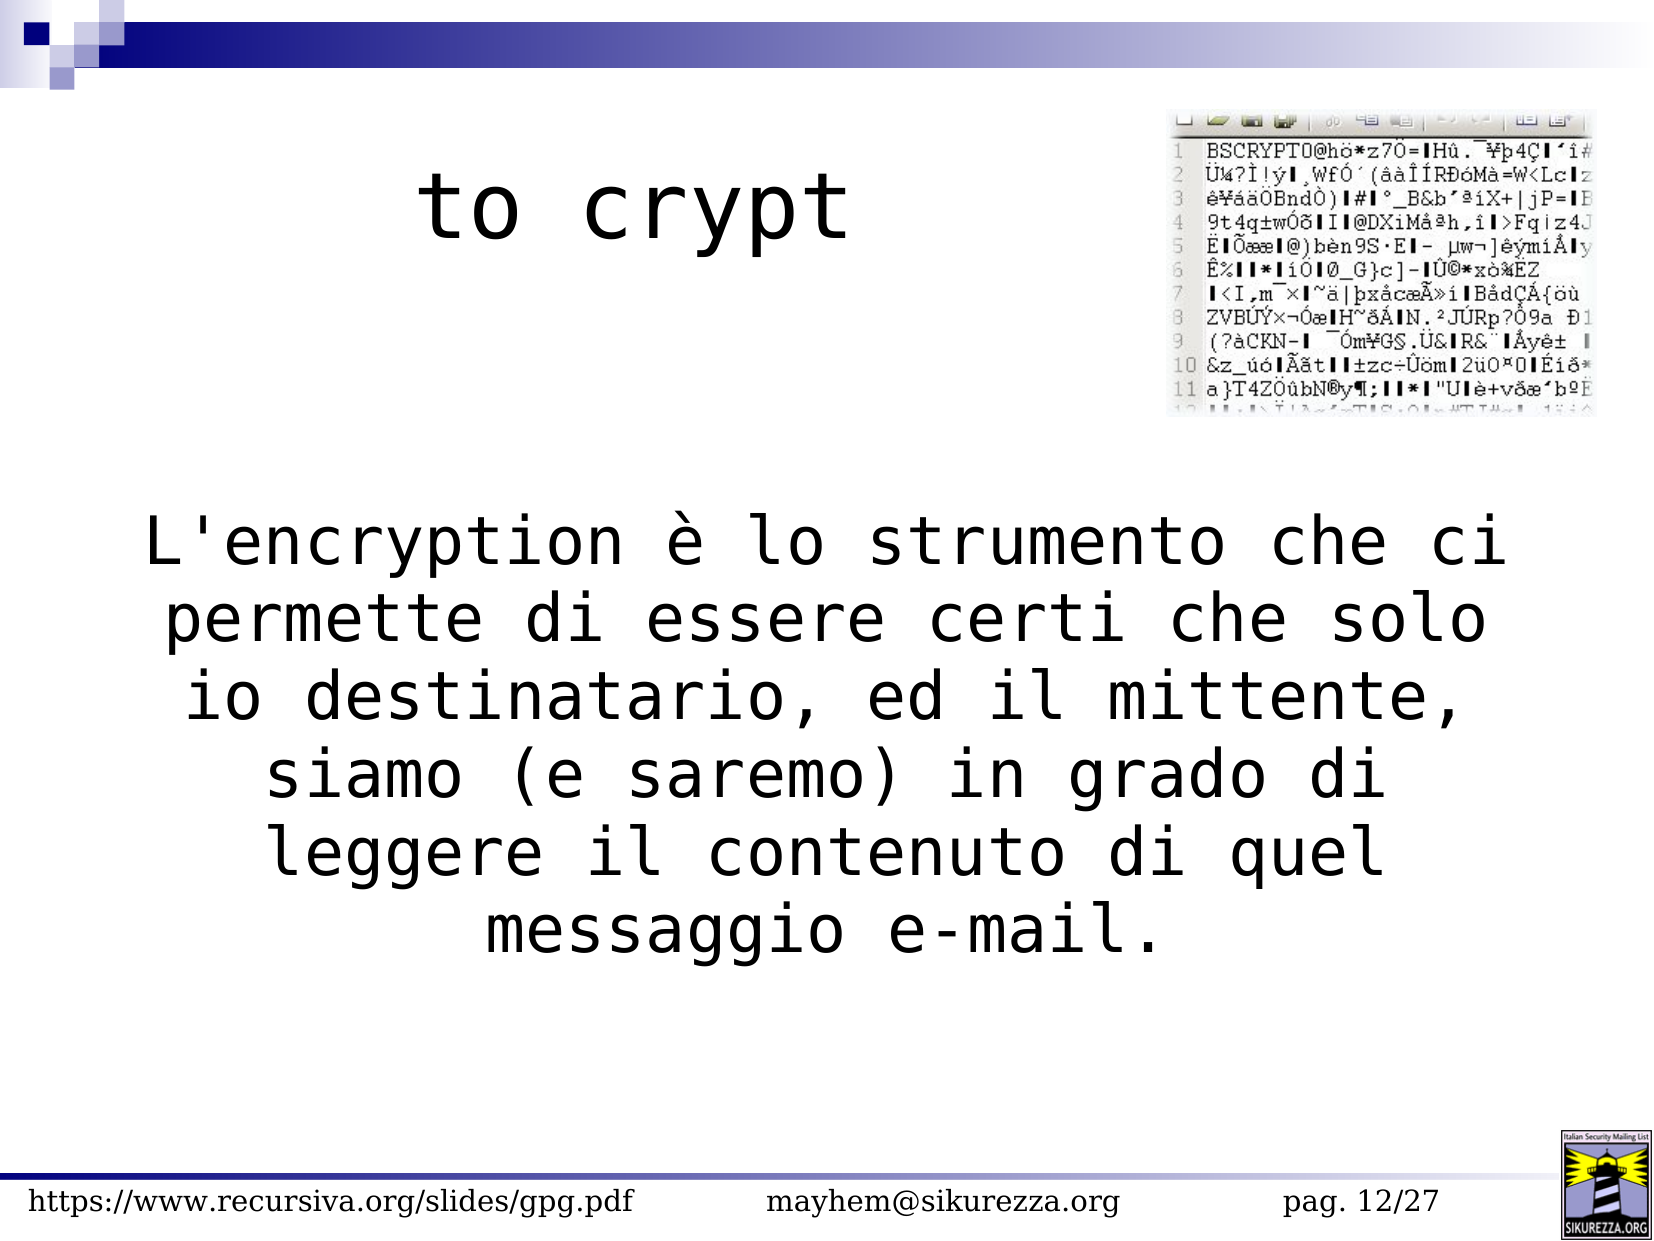

# to crypt
L'encryption è lo strumento che ci permette di essere certi che solo io destinatario, ed il mittente, siamo (e saremo) in grado di leggere il contenuto di quel messaggio e-mail.